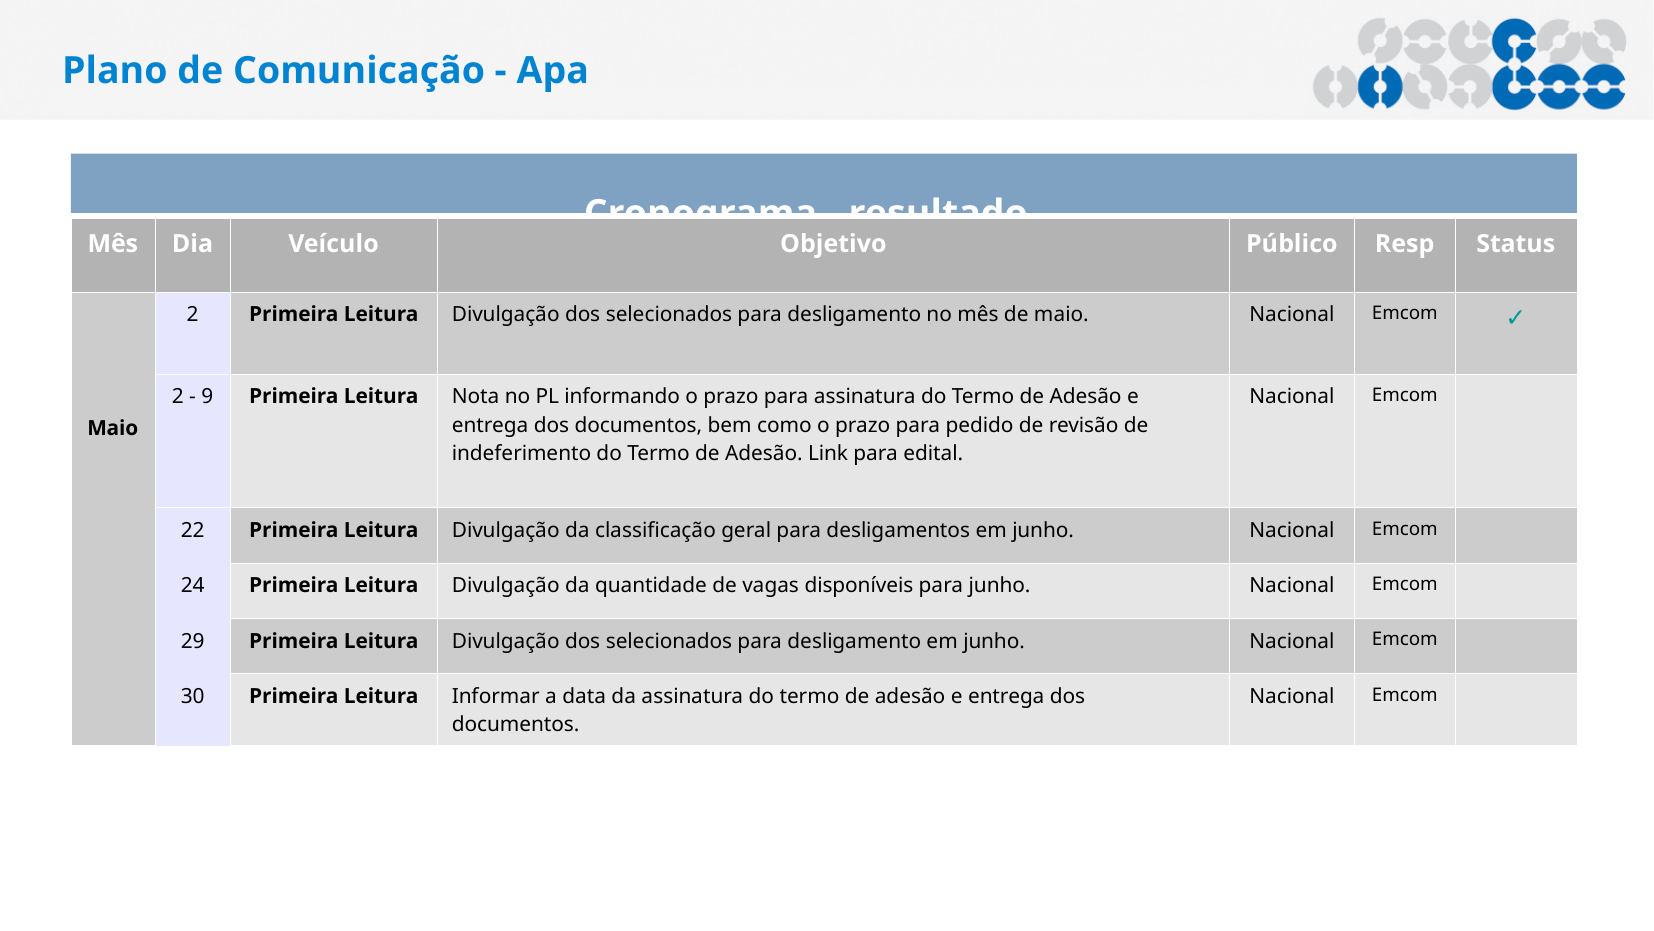

Plano de Comunicação - Apa
Cronograma - resultado
| Mês | Dia | Veículo | Objetivo | Público | Resp | Status |
| --- | --- | --- | --- | --- | --- | --- |
| Maio | 2 | Primeira Leitura | Divulgação dos selecionados para desligamento no mês de maio. | Nacional | Emcom | ✓ |
| | 2 - 9 | Primeira Leitura | Nota no PL informando o prazo para assinatura do Termo de Adesão e entrega dos documentos, bem como o prazo para pedido de revisão de indeferimento do Termo de Adesão. Link para edital. | Nacional | Emcom | |
| | 22 | Primeira Leitura | Divulgação da classificação geral para desligamentos em junho. | Nacional | Emcom | |
| | 24 | Primeira Leitura | Divulgação da quantidade de vagas disponíveis para junho. | Nacional | Emcom | |
| | 29 | Primeira Leitura | Divulgação dos selecionados para desligamento em junho. | Nacional | Emcom | |
| | 30 | Primeira Leitura | Informar a data da assinatura do termo de adesão e entrega dos documentos. | Nacional | Emcom | |